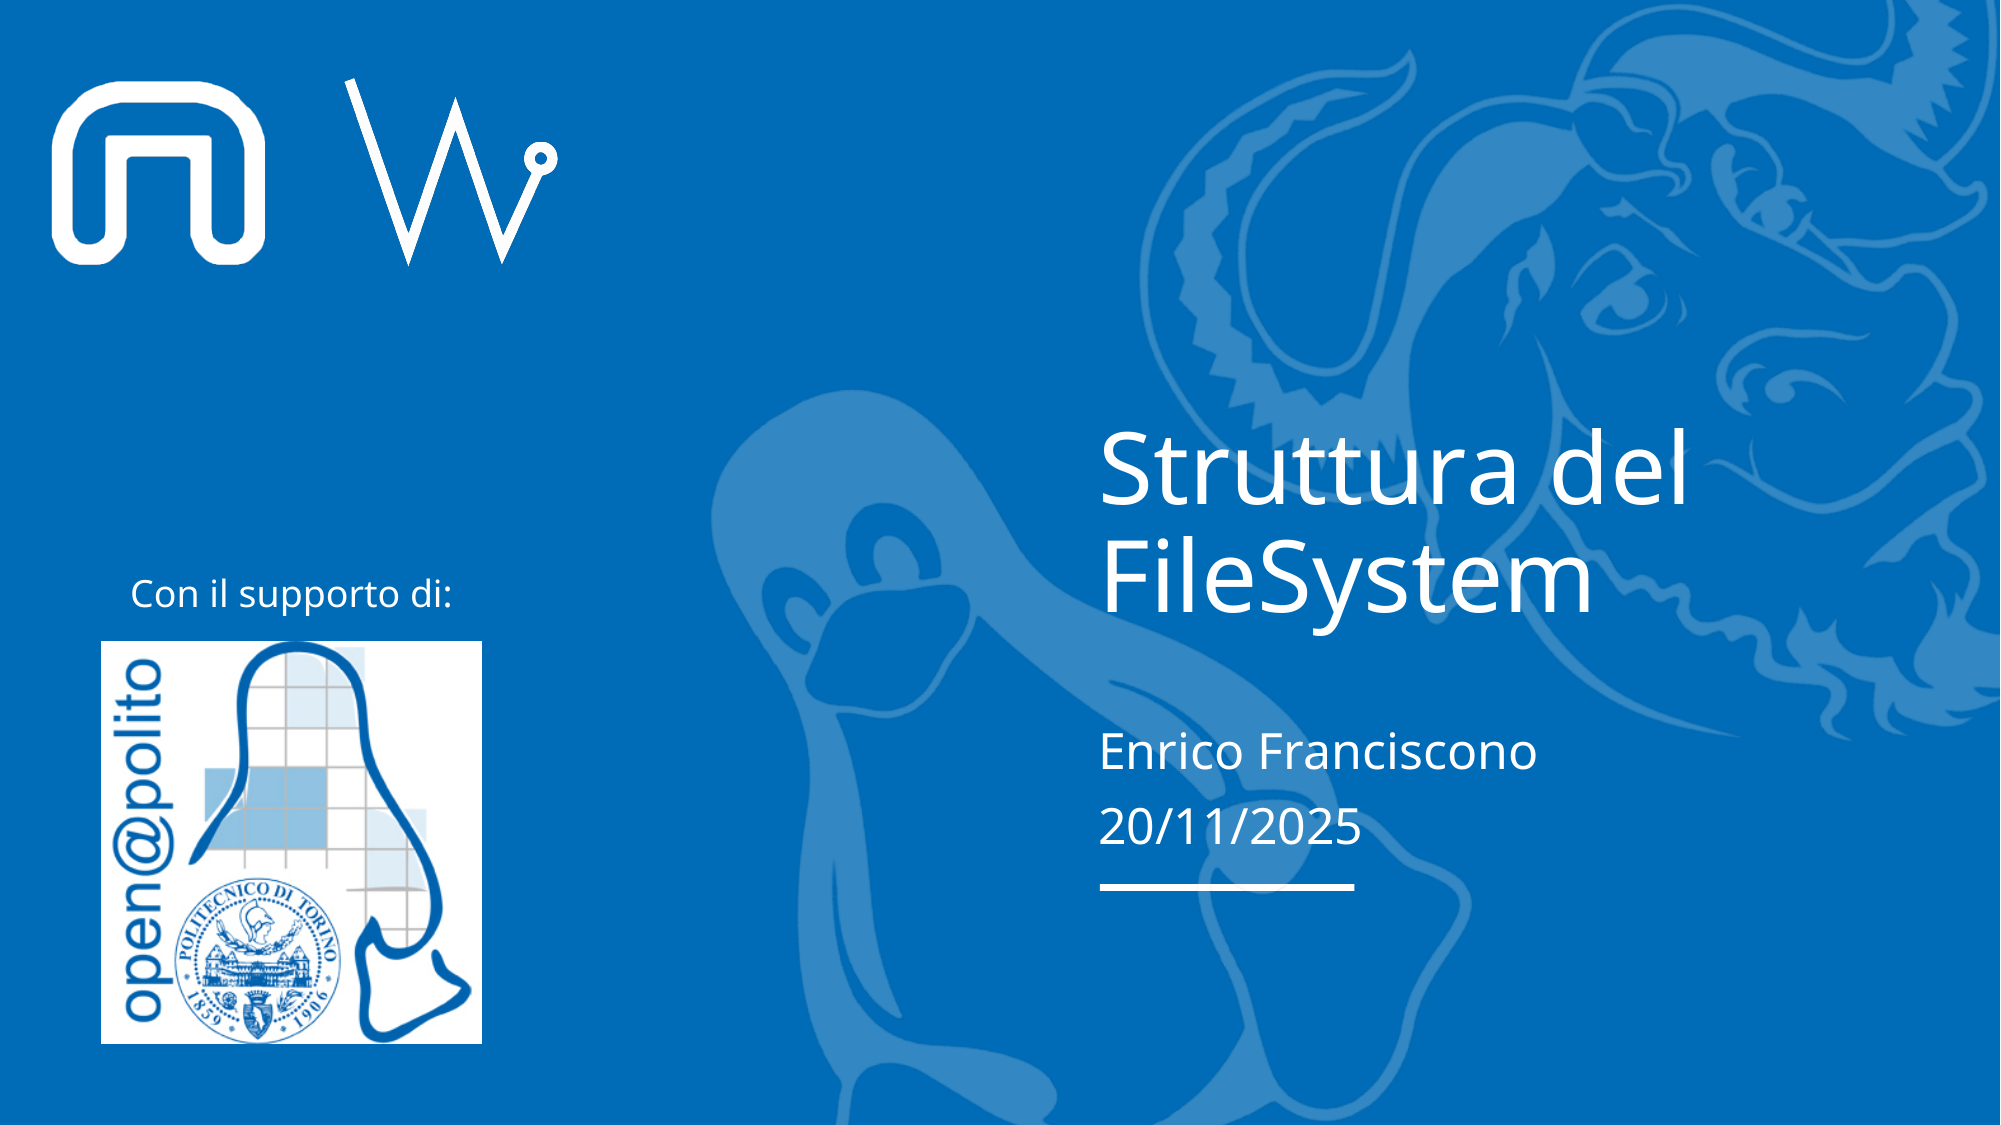

Struttura del FileSystem
# Enrico Franciscono
20/11/2025